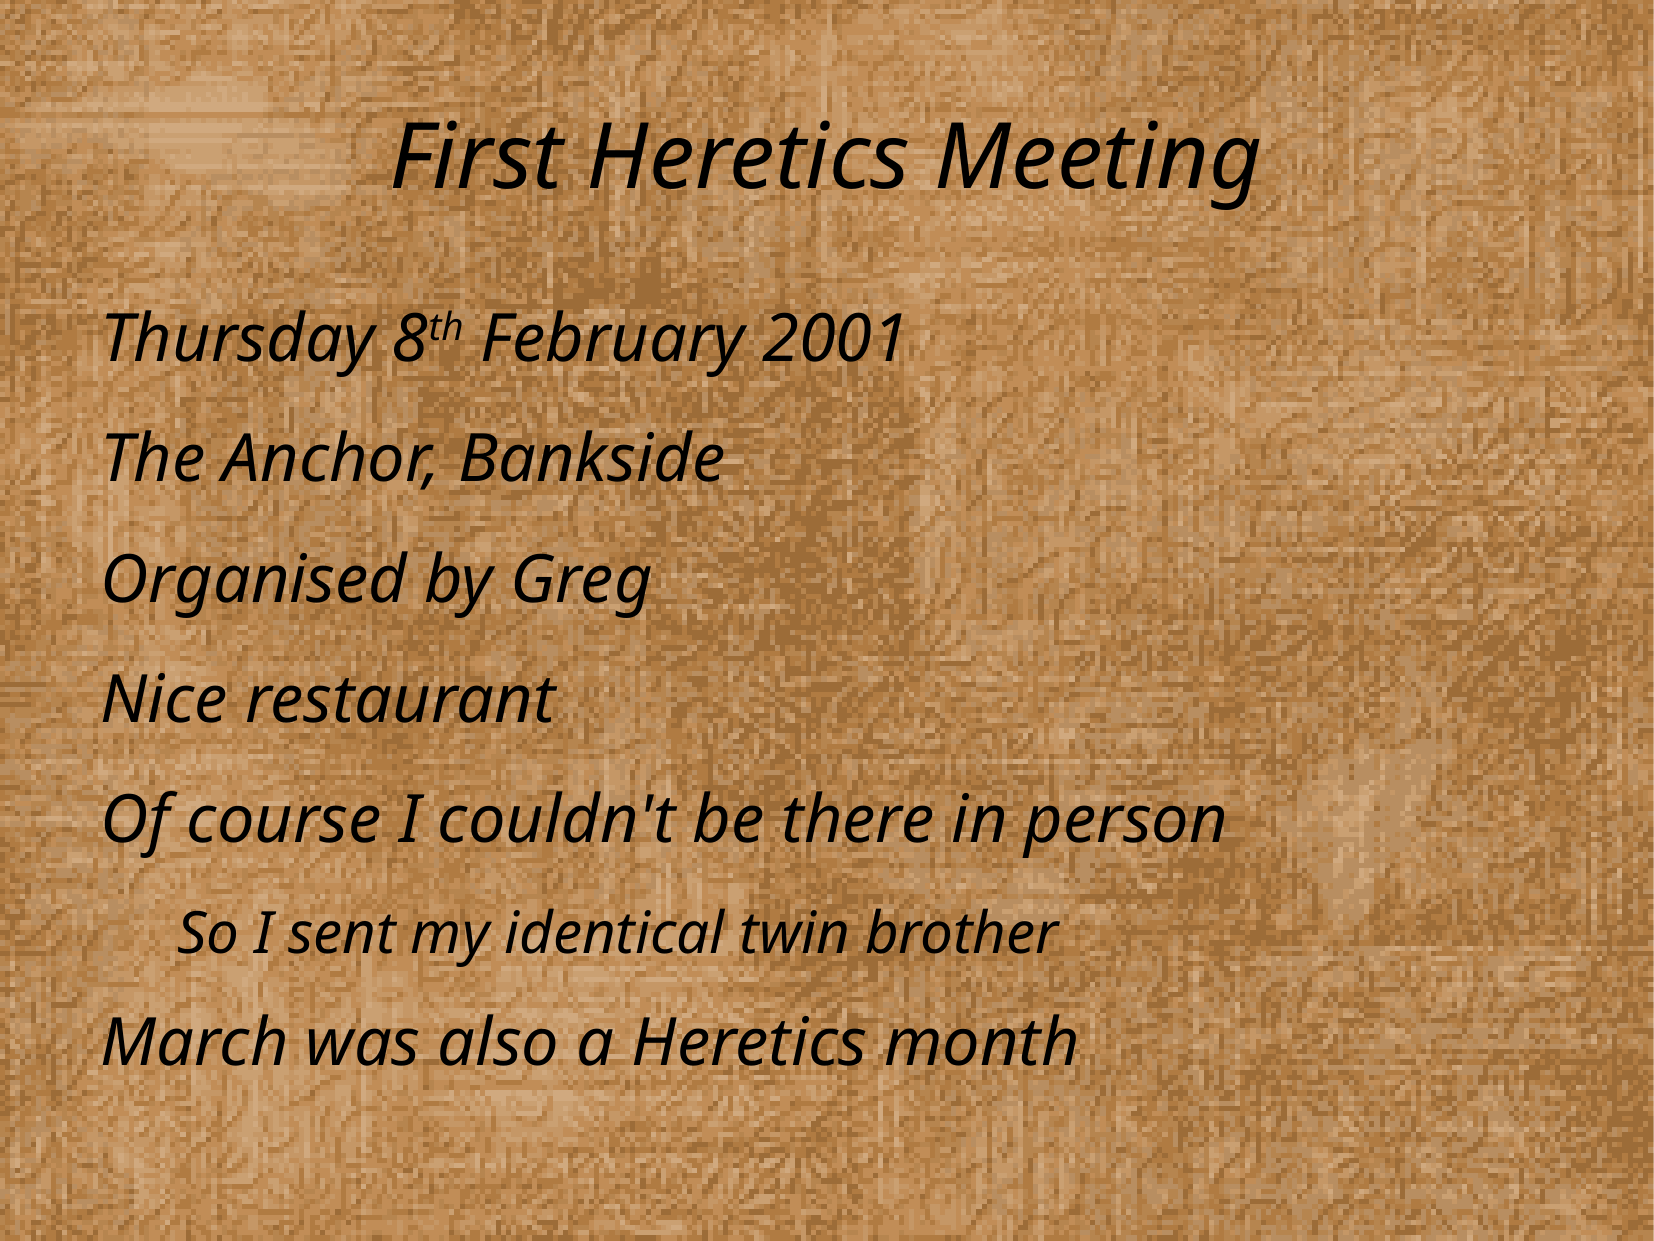

# First Heretics Meeting
Thursday 8th February 2001
The Anchor, Bankside
Organised by Greg
Nice restaurant
Of course I couldn't be there in person
So I sent my identical twin brother
March was also a Heretics month